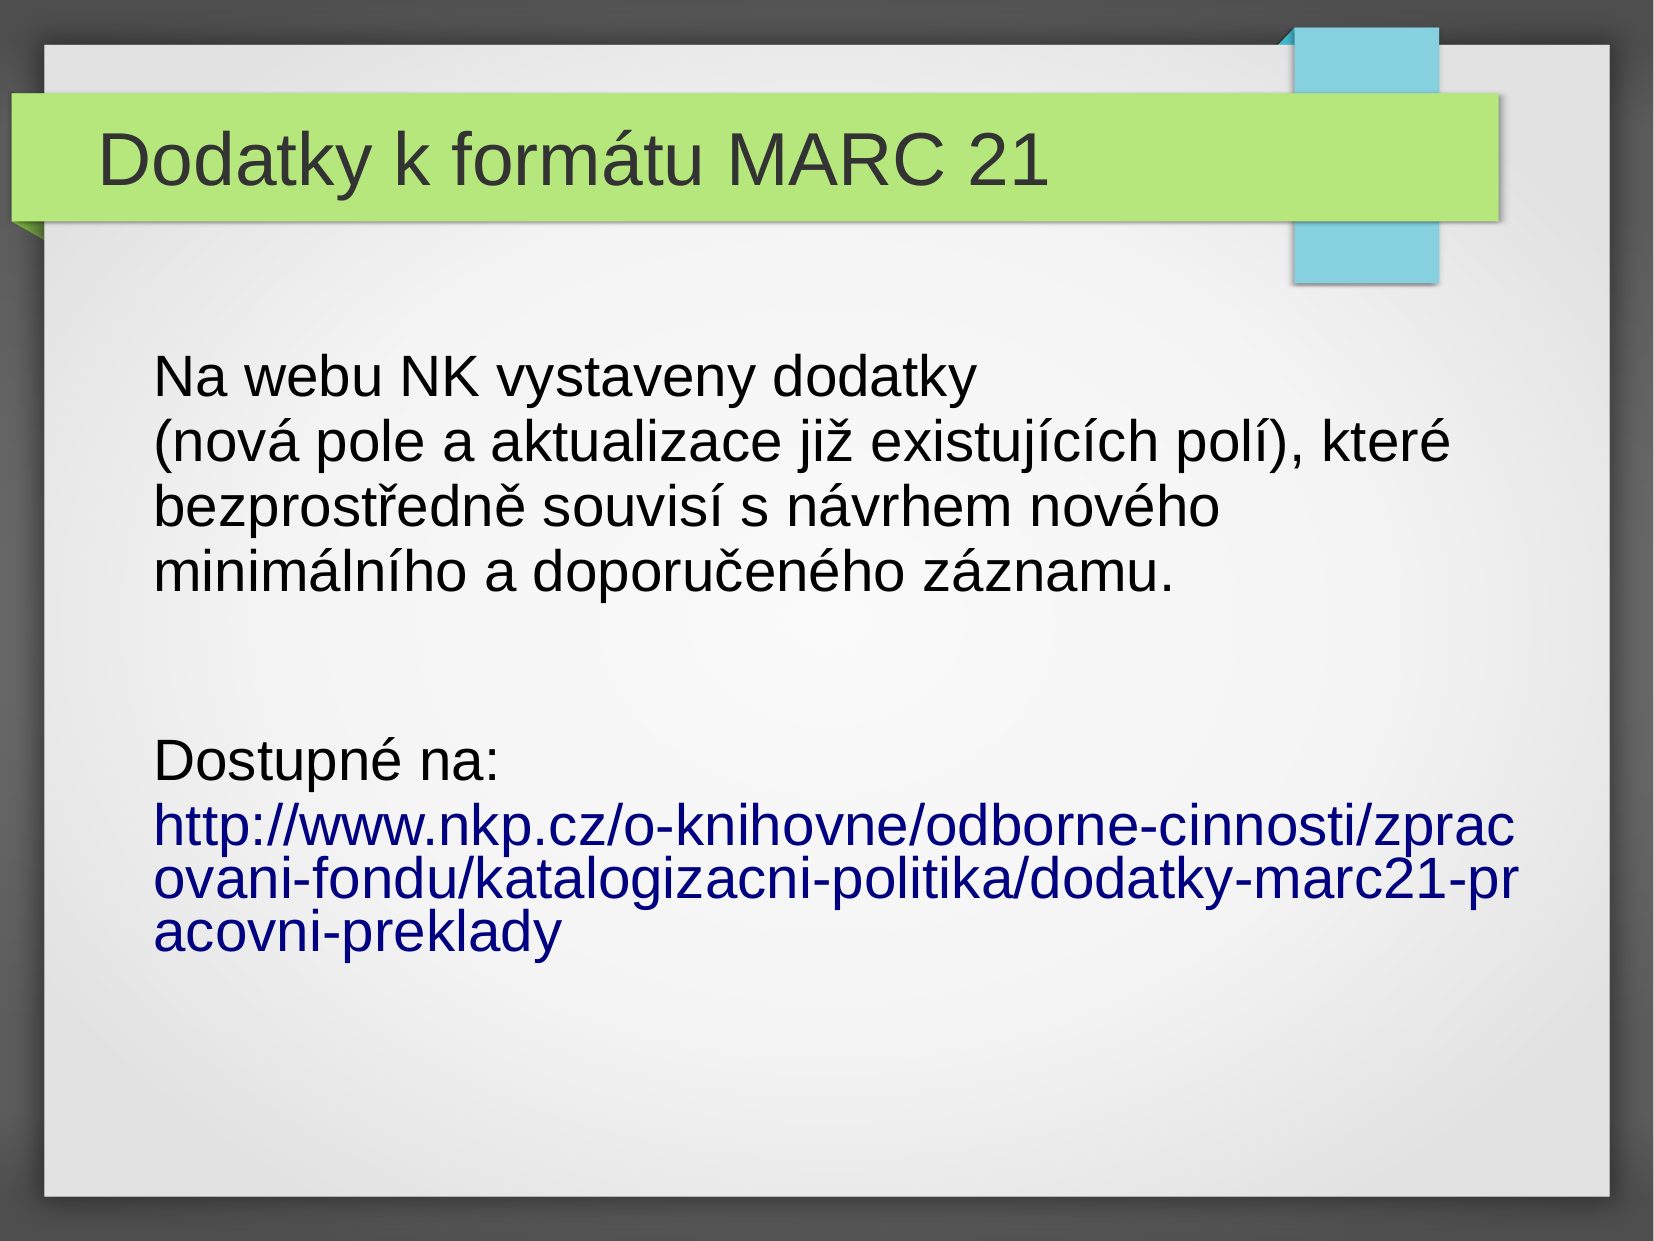

# Dodatky k formátu MARC 21
Na webu NK vystaveny dodatky
(nová pole a aktualizace již existujících polí), které bezprostředně souvisí s návrhem nového minimálního a doporučeného záznamu.
Dostupné na:
http://www.nkp.cz/o-knihovne/odborne-cinnosti/zpracovani-fondu/katalogizacni-politika/dodatky-marc21-pracovni-preklady